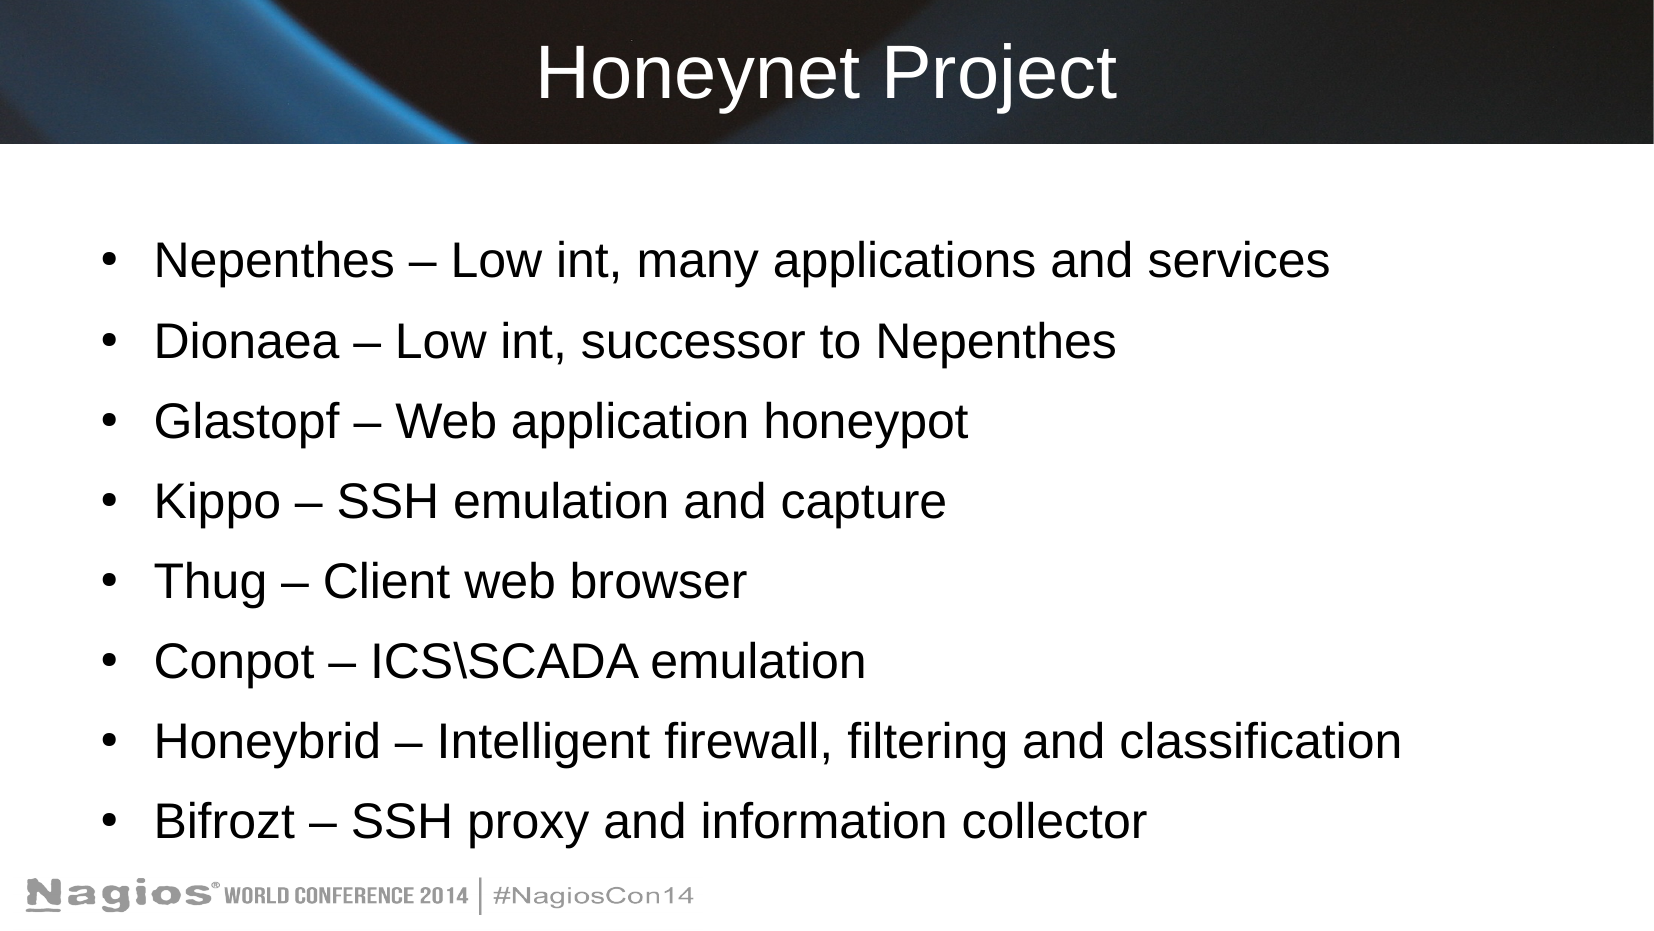

# Honeynet Project
Nepenthes – Low int, many applications and services
Dionaea – Low int, successor to Nepenthes
Glastopf – Web application honeypot
Kippo – SSH emulation and capture
Thug – Client web browser
Conpot – ICS\SCADA emulation
Honeybrid – Intelligent firewall, filtering and classification
Bifrozt – SSH proxy and information collector